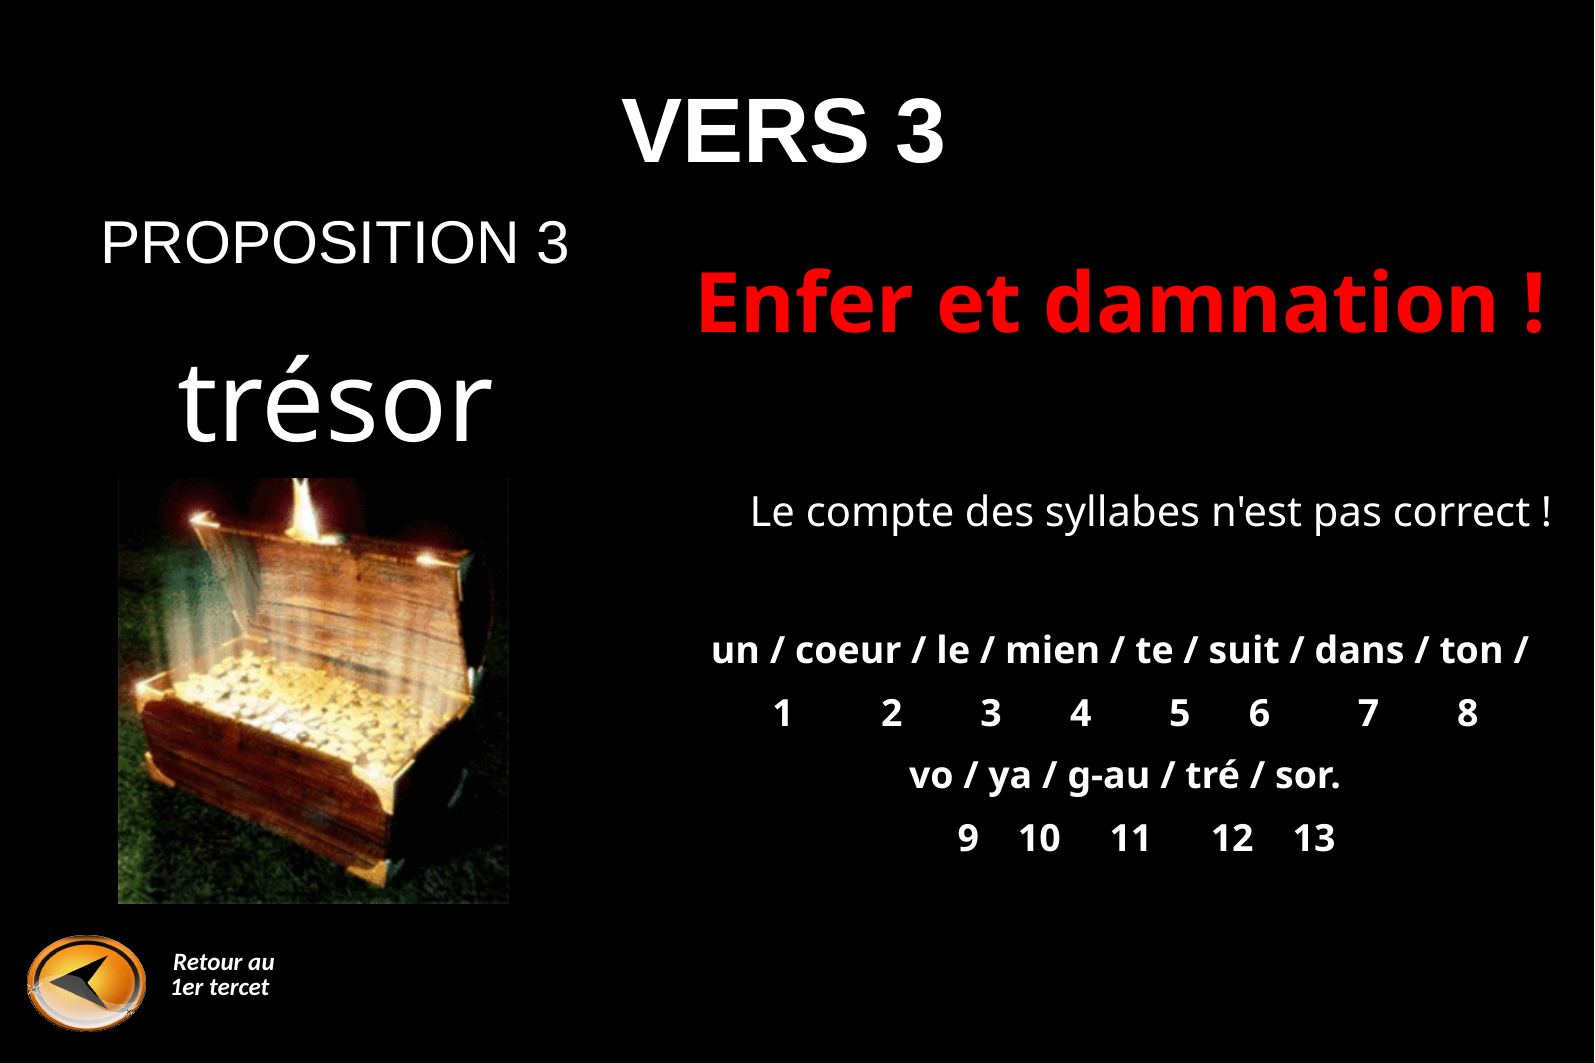

# VERS 3
PROPOSITION 3
trésor
Enfer et damnation !
 Le compte des syllabes n'est pas correct !
un / coeur / le / mien / te / suit / dans / ton /
 1 2 3 4 5 6 7 8
 vo / ya / g-au / tré / sor.
 9 10 11 12 13
Retour au 1er tercet